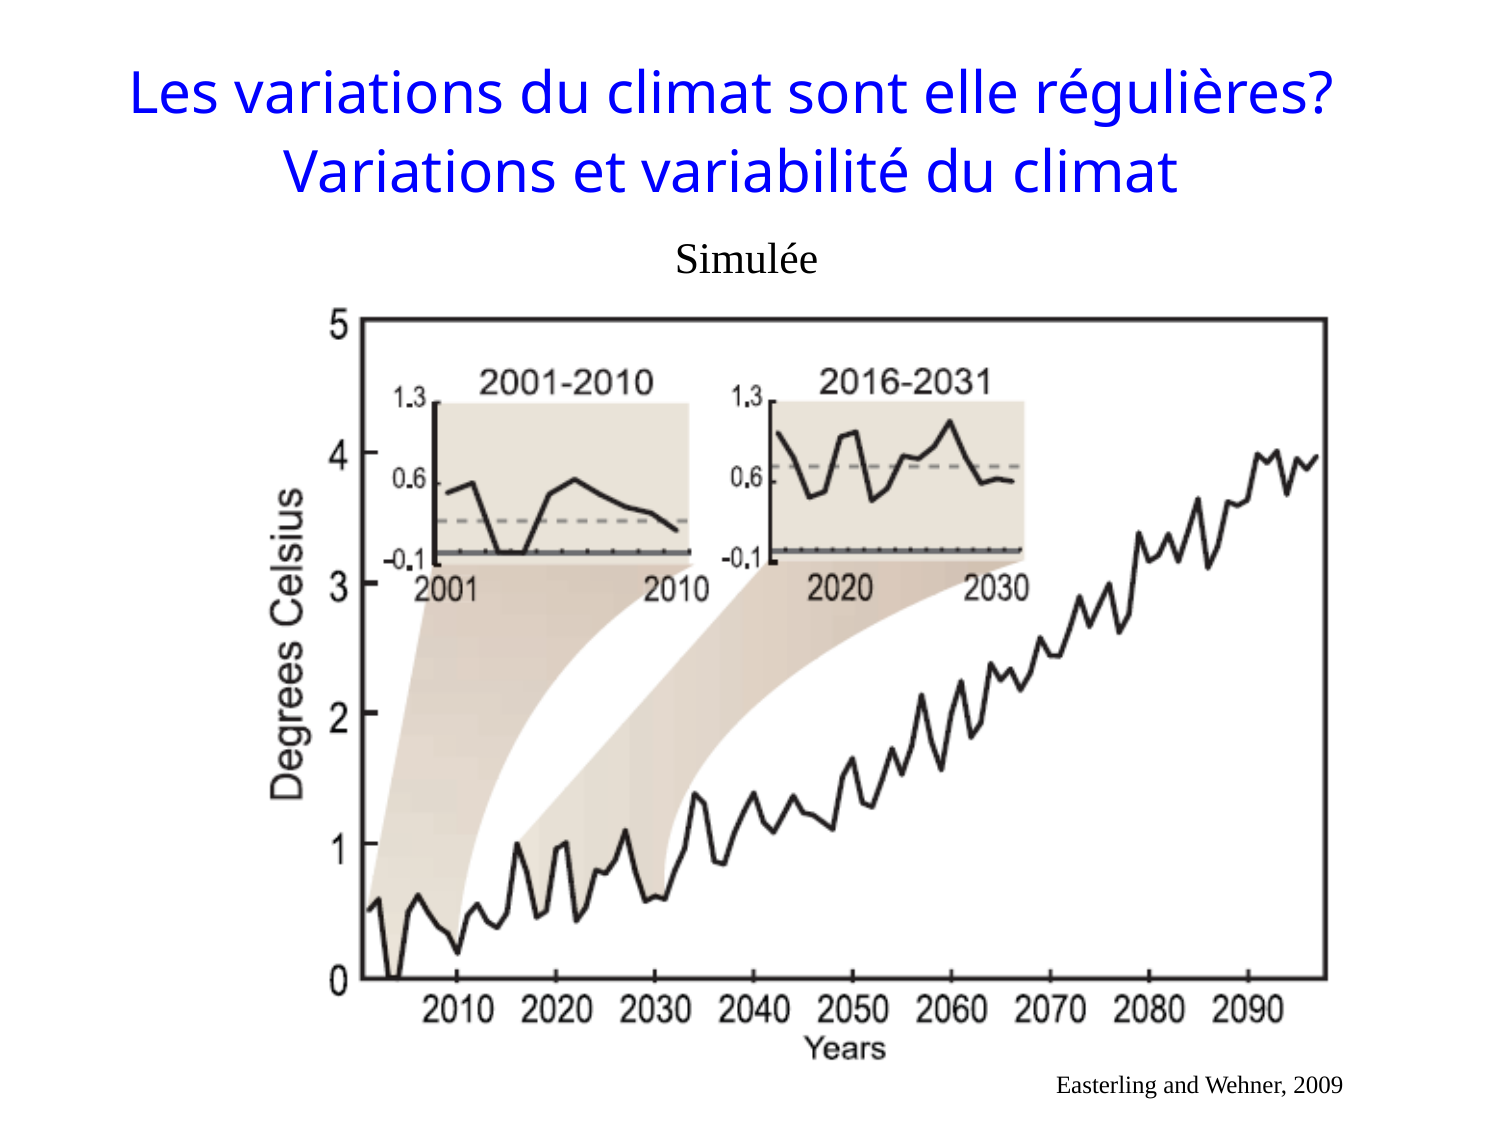

Les variations du climat sont elle régulières?
Variations et variabilité du climat
Simulée
Easterling and Wehner, 2009